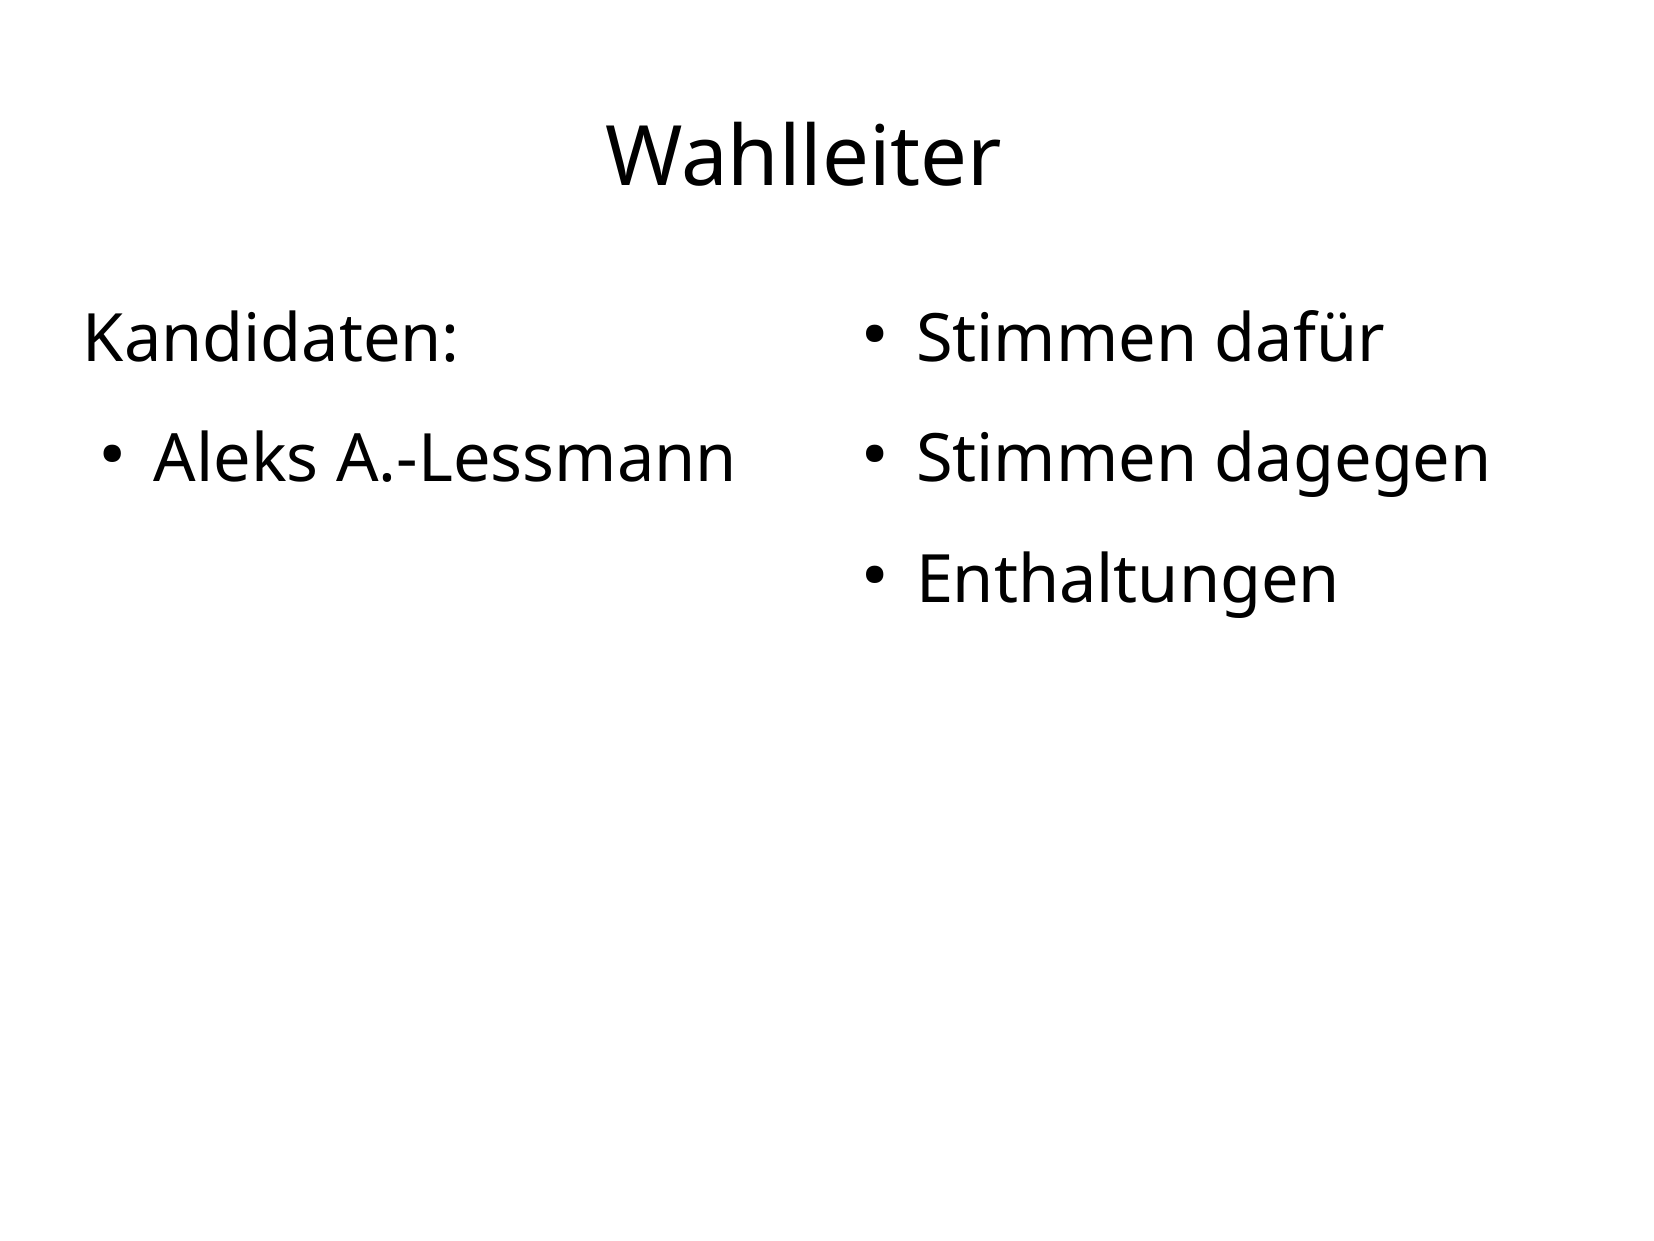

# Wahlleiter
Kandidaten:
Aleks A.-Lessmann
Stimmen dafür
Stimmen dagegen
Enthaltungen